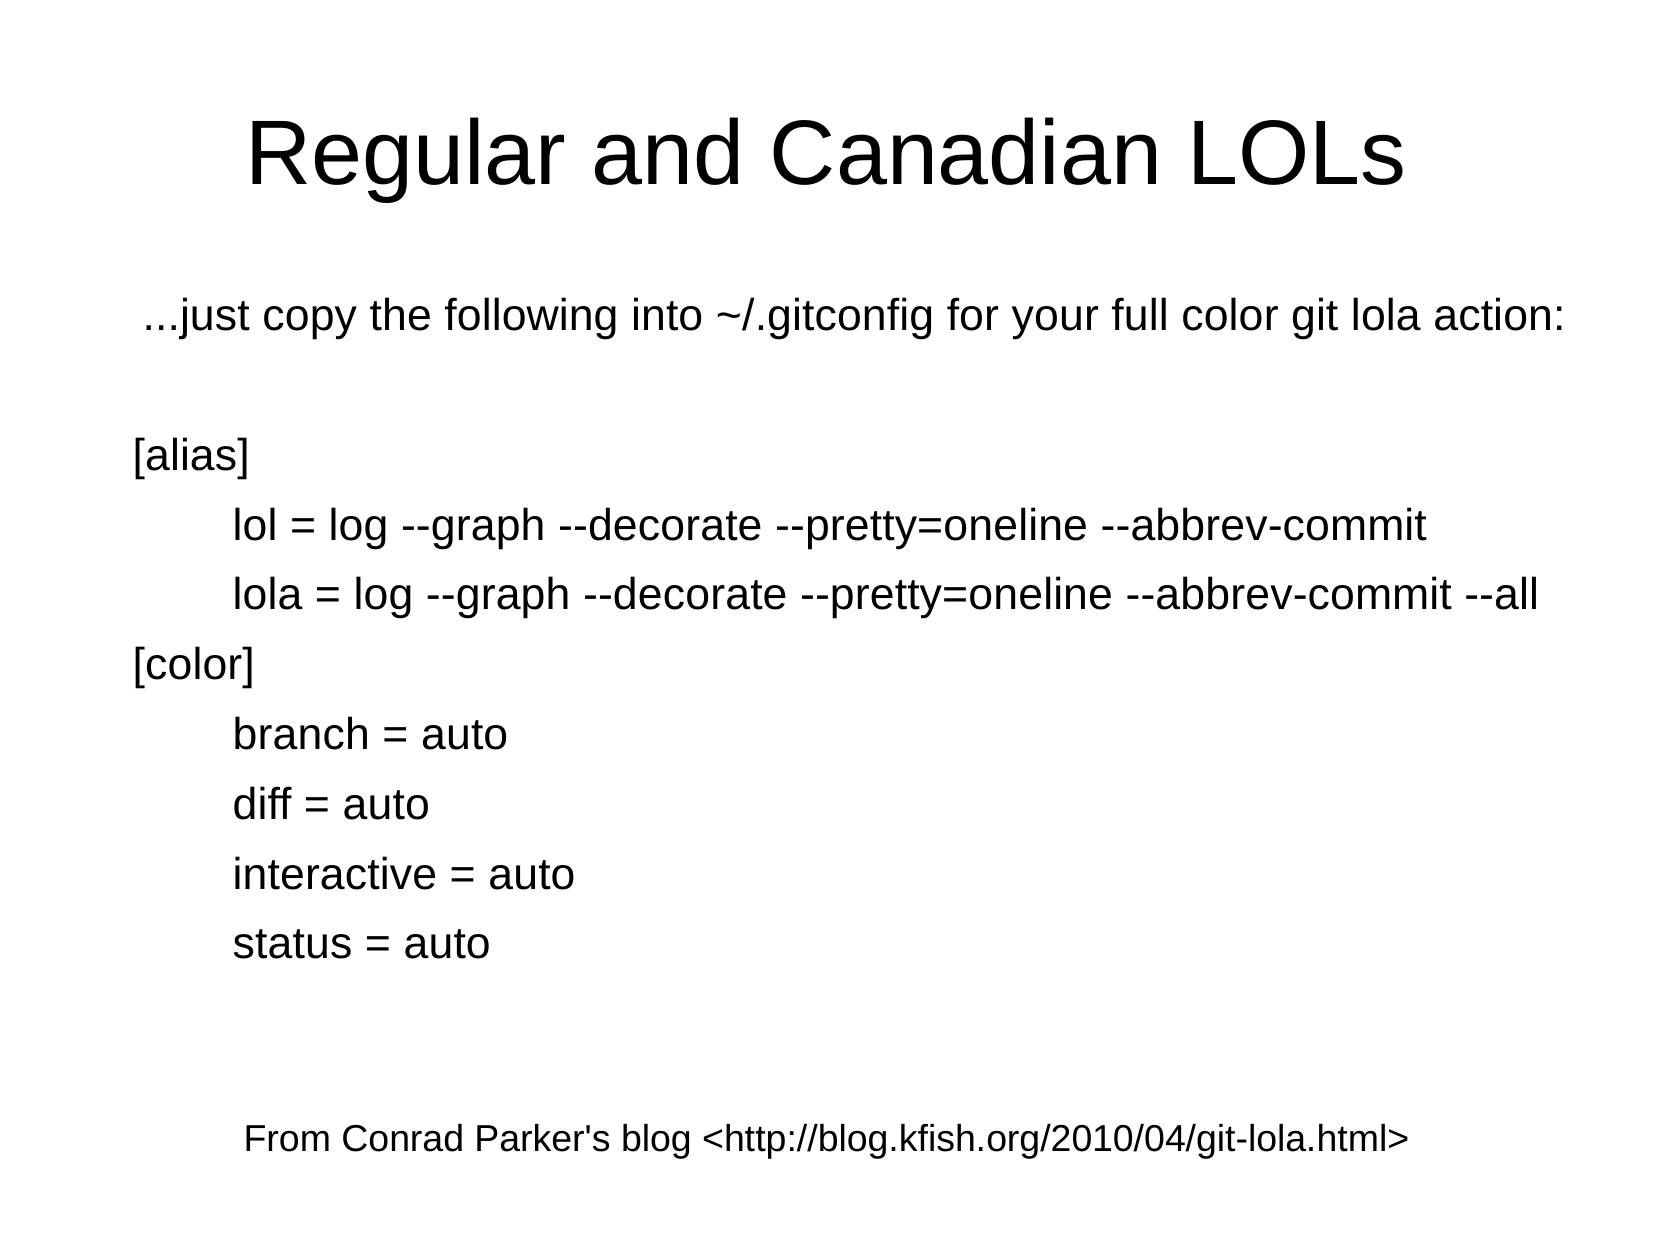

# Regular and Canadian LOLs
 ...just copy the following into ~/.gitconfig for your full color git lola action:
 [alias]
 lol = log --graph --decorate --pretty=oneline --abbrev-commit
 lola = log --graph --decorate --pretty=oneline --abbrev-commit --all
 [color]
 branch = auto
 diff = auto
 interactive = auto
 status = auto
From Conrad Parker's blog <http://blog.kfish.org/2010/04/git-lola.html>